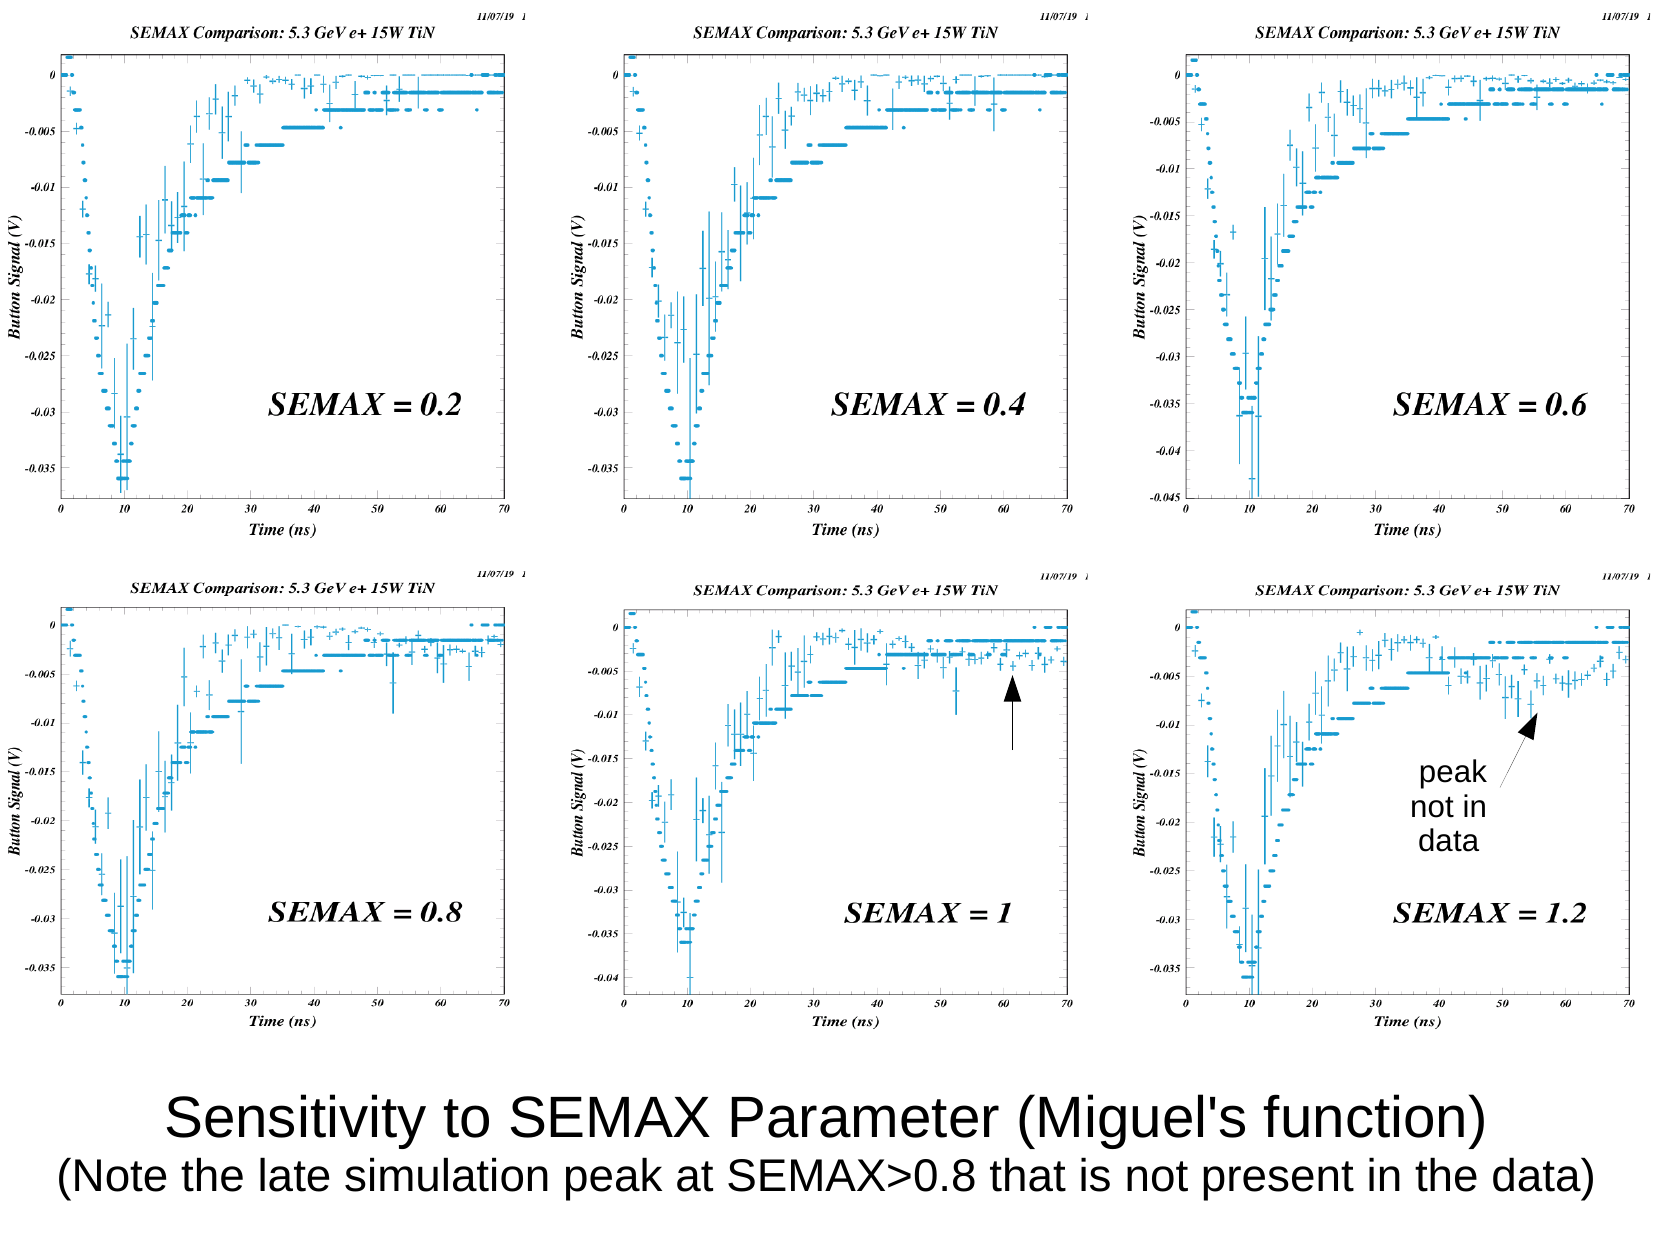

peak
 not in
 data
# Sensitivity to SEMAX Parameter (Miguel's function) (Note the late simulation peak at SEMAX>0.8 that is not present in the data)